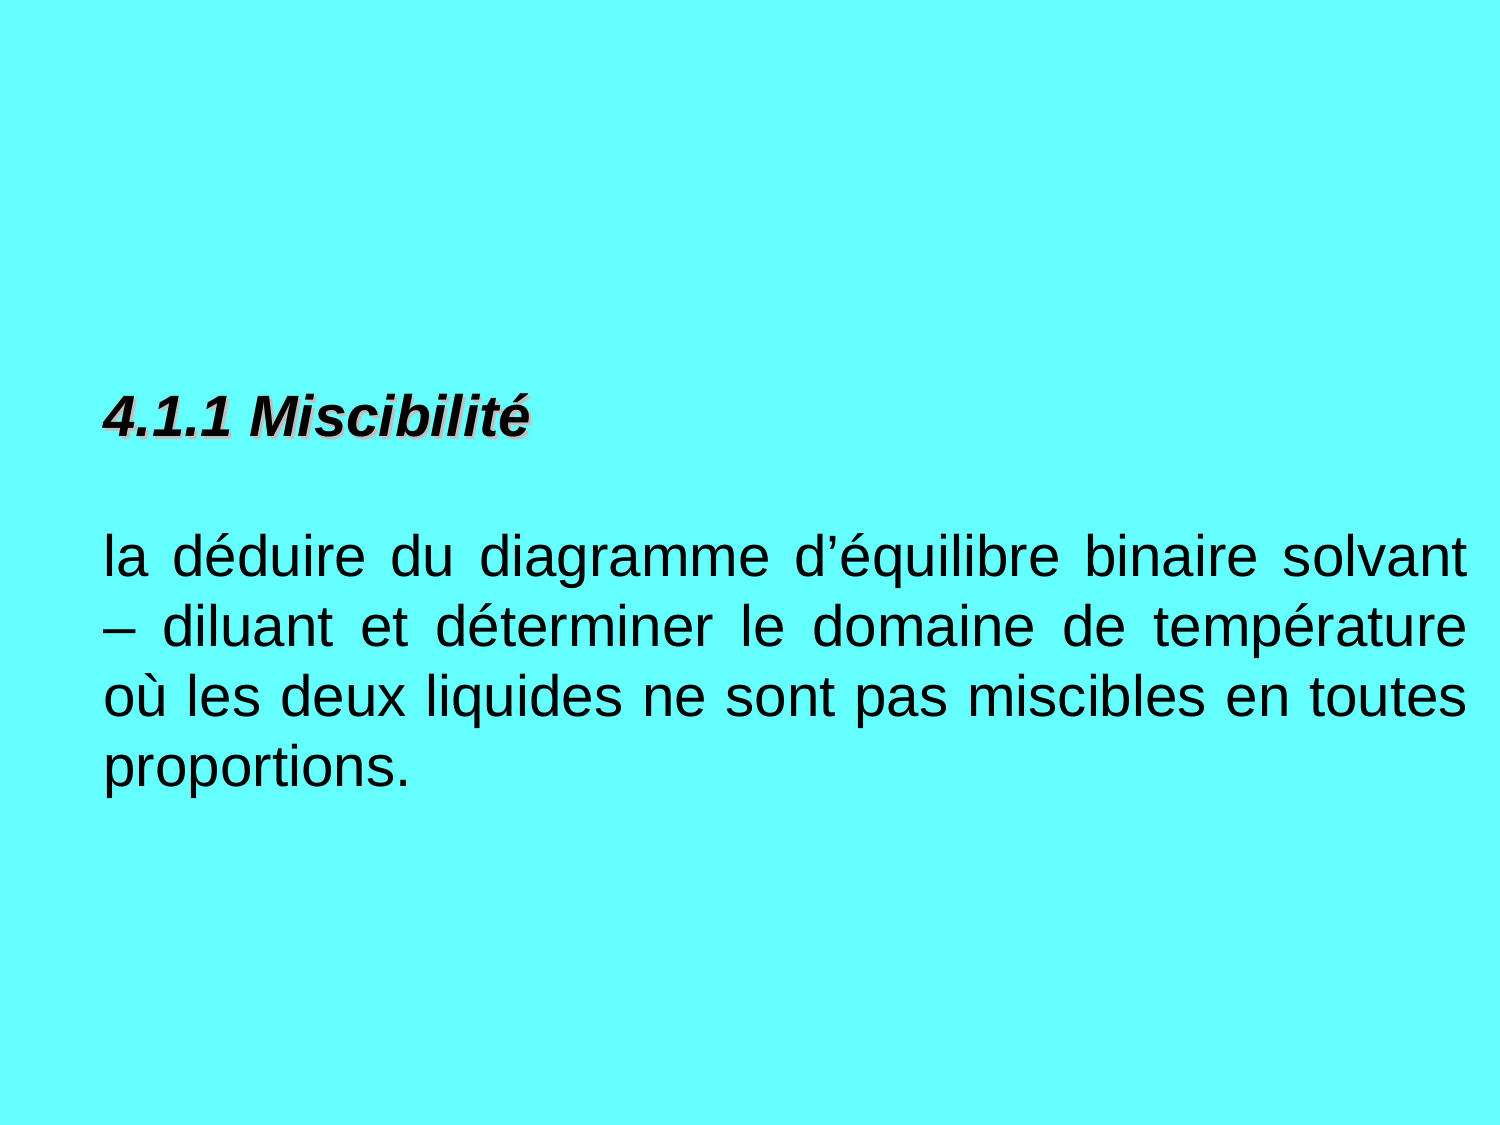

4.1.1 Miscibilité
la déduire du diagramme d’équilibre binaire solvant – diluant et déterminer le domaine de température où les deux liquides ne sont pas miscibles en toutes proportions.